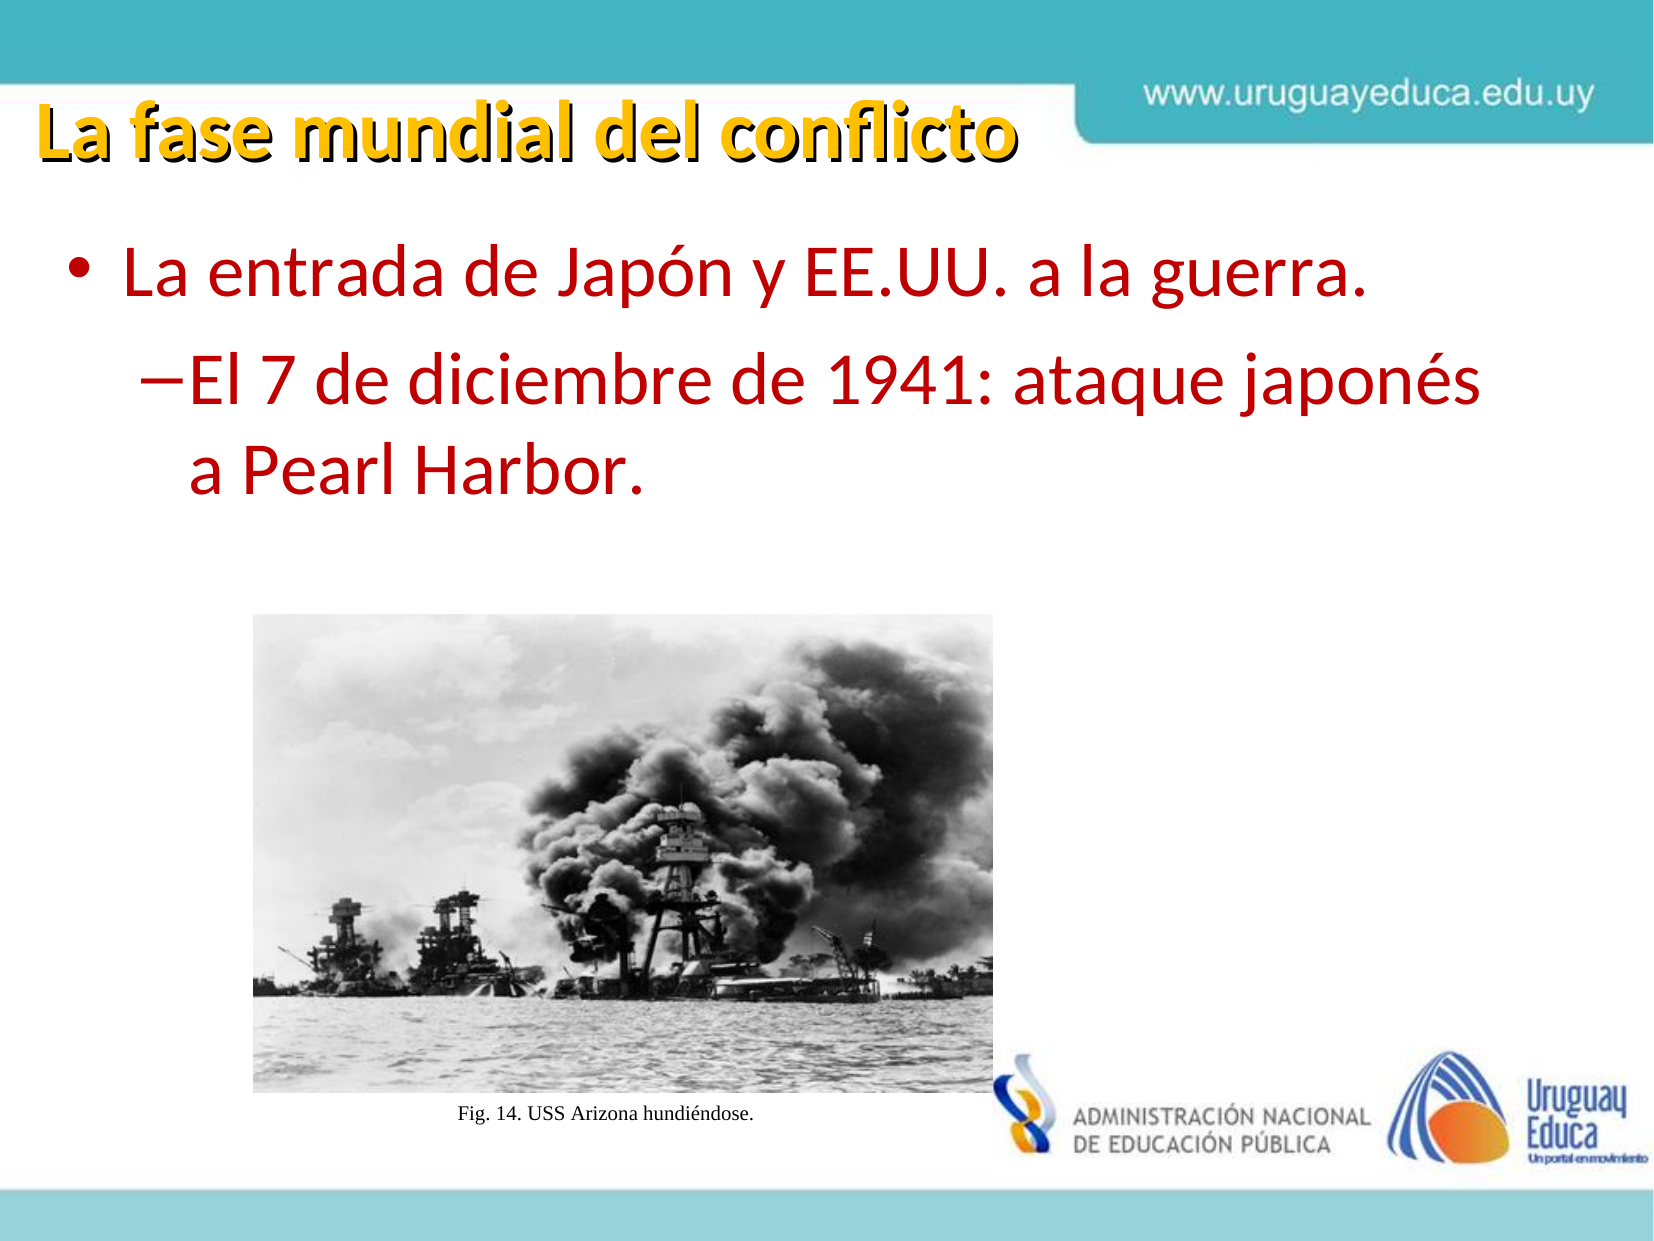

# La fase mundial del conflicto
La entrada de Japón y EE.UU. a la guerra.
El 7 de diciembre de 1941: ataque japonés a Pearl Harbor.
Fig. 14. USS Arizona hundiéndose.